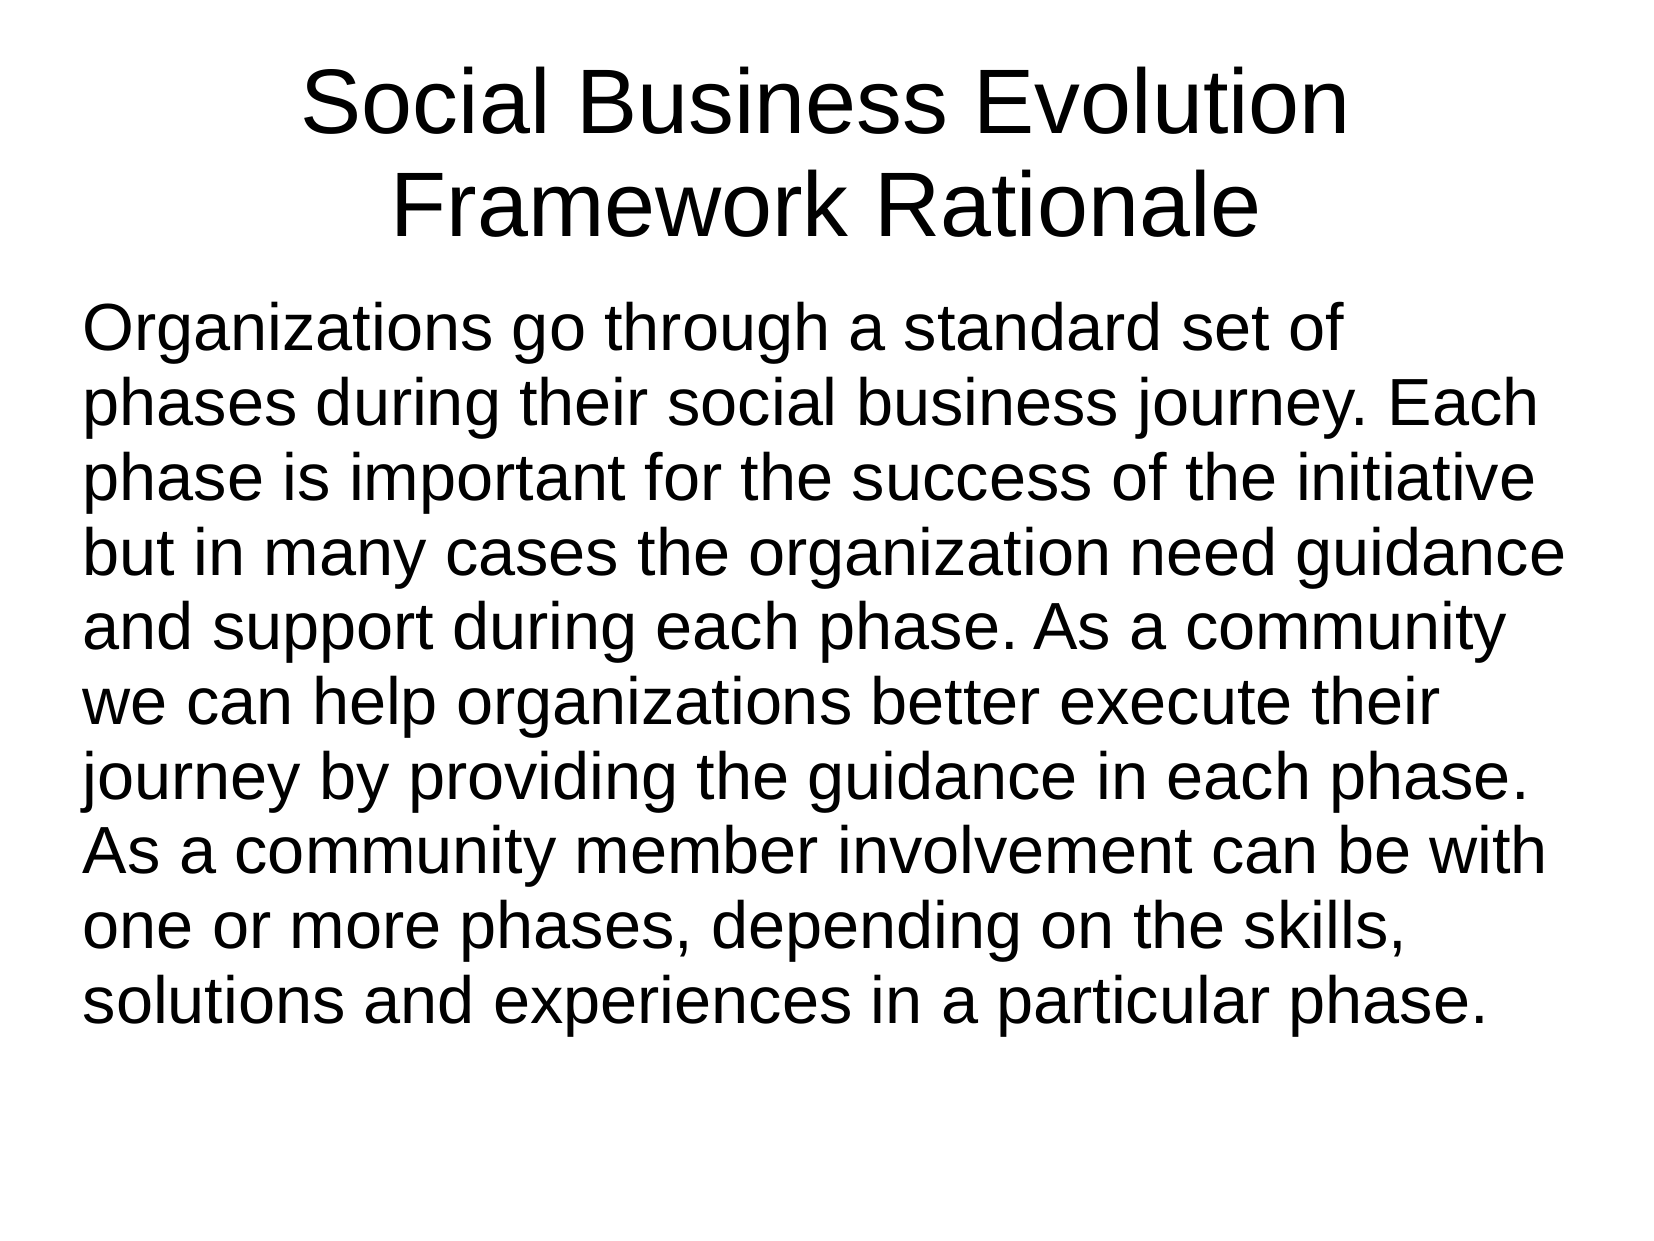

# Social Business Evolution Framework Rationale
Organizations go through a standard set of phases during their social business journey. Each phase is important for the success of the initiative but in many cases the organization need guidance and support during each phase. As a community we can help organizations better execute their journey by providing the guidance in each phase. As a community member involvement can be with one or more phases, depending on the skills, solutions and experiences in a particular phase.